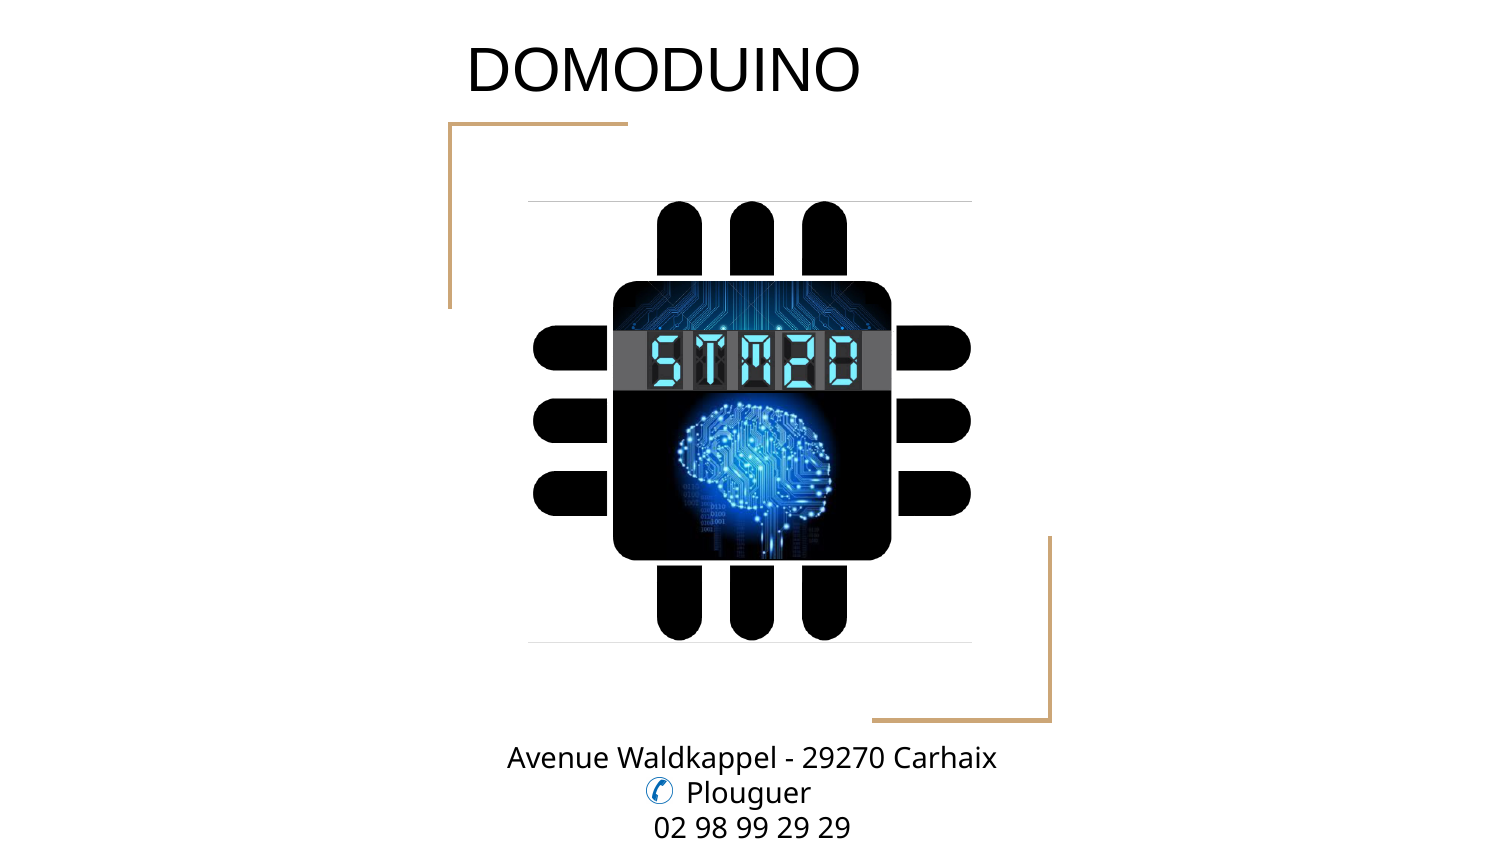

# DOMODUINO
Avenue Waldkappel - 29270 Carhaix Plouguer
02 98 99 29 29
Site web : https://Domoduino.com